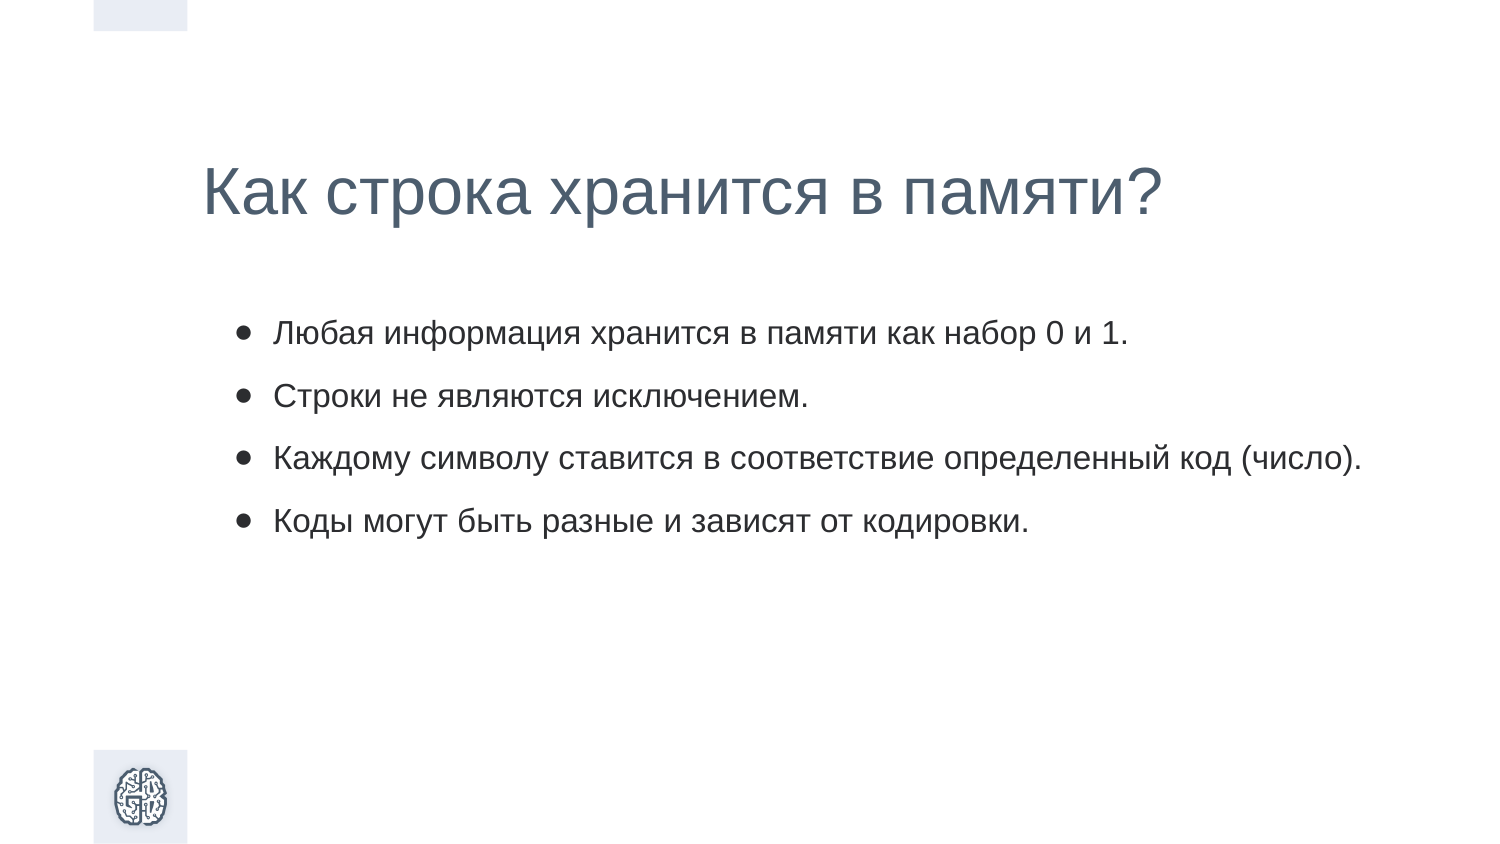

Как строка хранится в памяти?
Любая информация хранится в памяти как набор 0 и 1.
Строки не являются исключением.
Каждому символу ставится в соответствие определенный код (число).
Коды могут быть разные и зависят от кодировки.